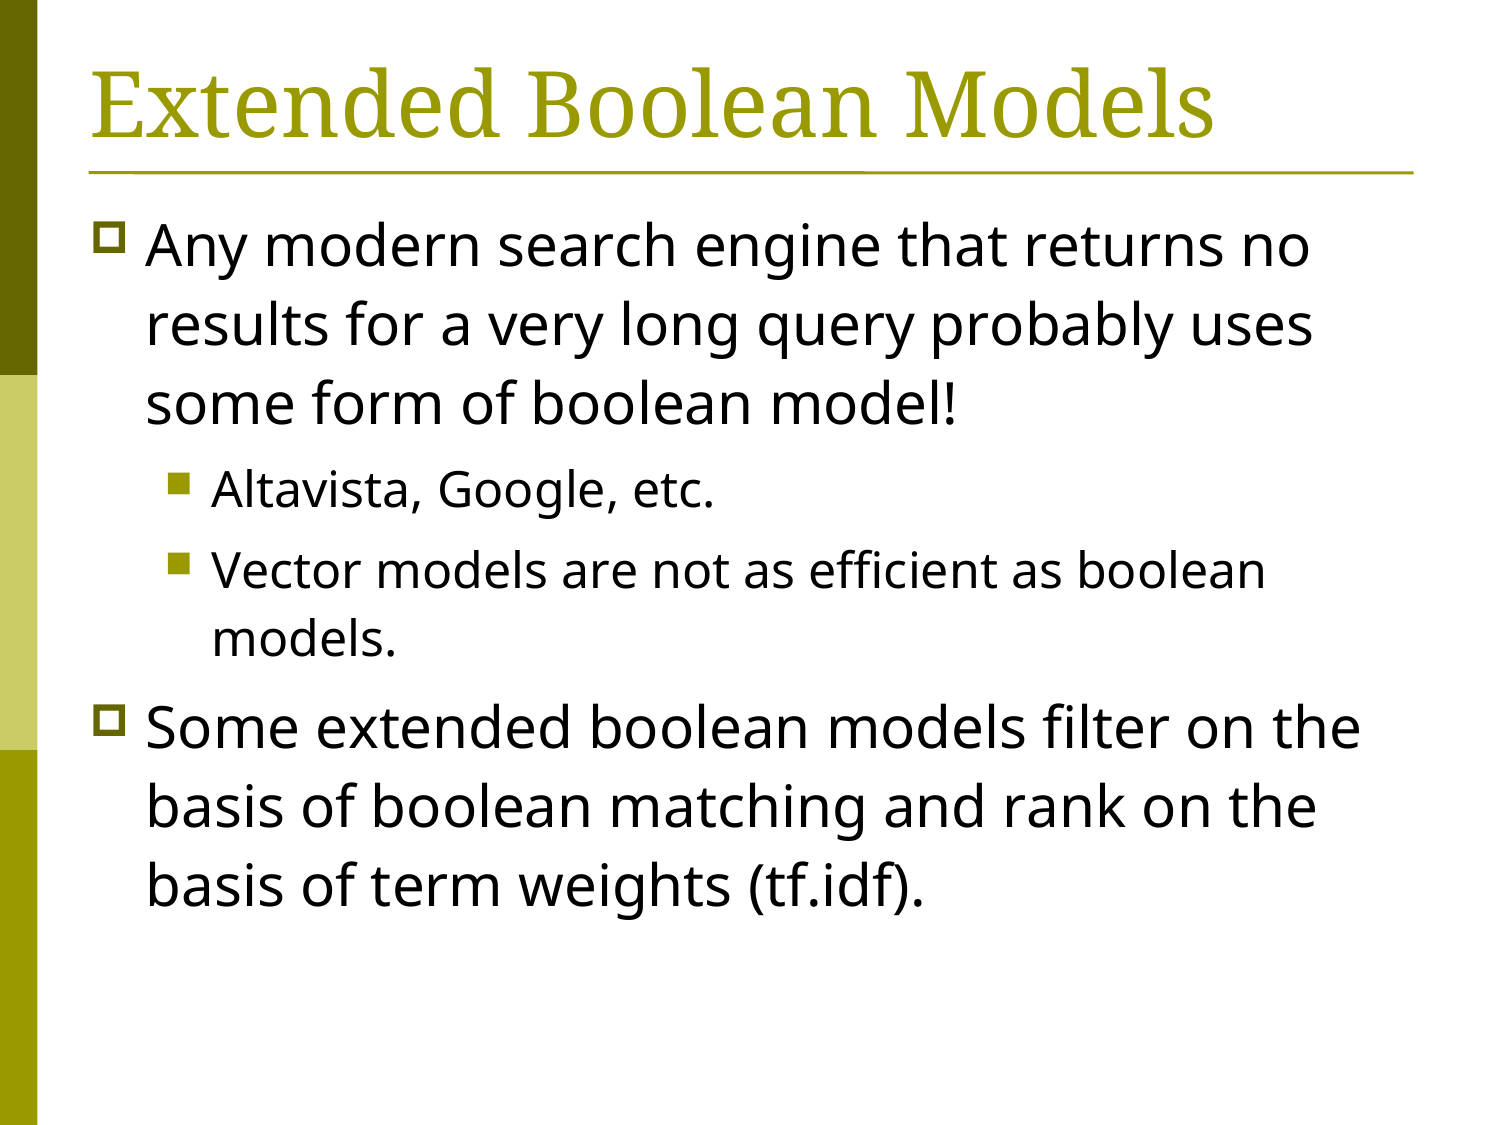

# Extended Boolean Models
Any modern search engine that returns no results for a very long query probably uses some form of boolean model!
Altavista, Google, etc.
Vector models are not as efficient as boolean models.
Some extended boolean models filter on the basis of boolean matching and rank on the basis of term weights (tf.idf).